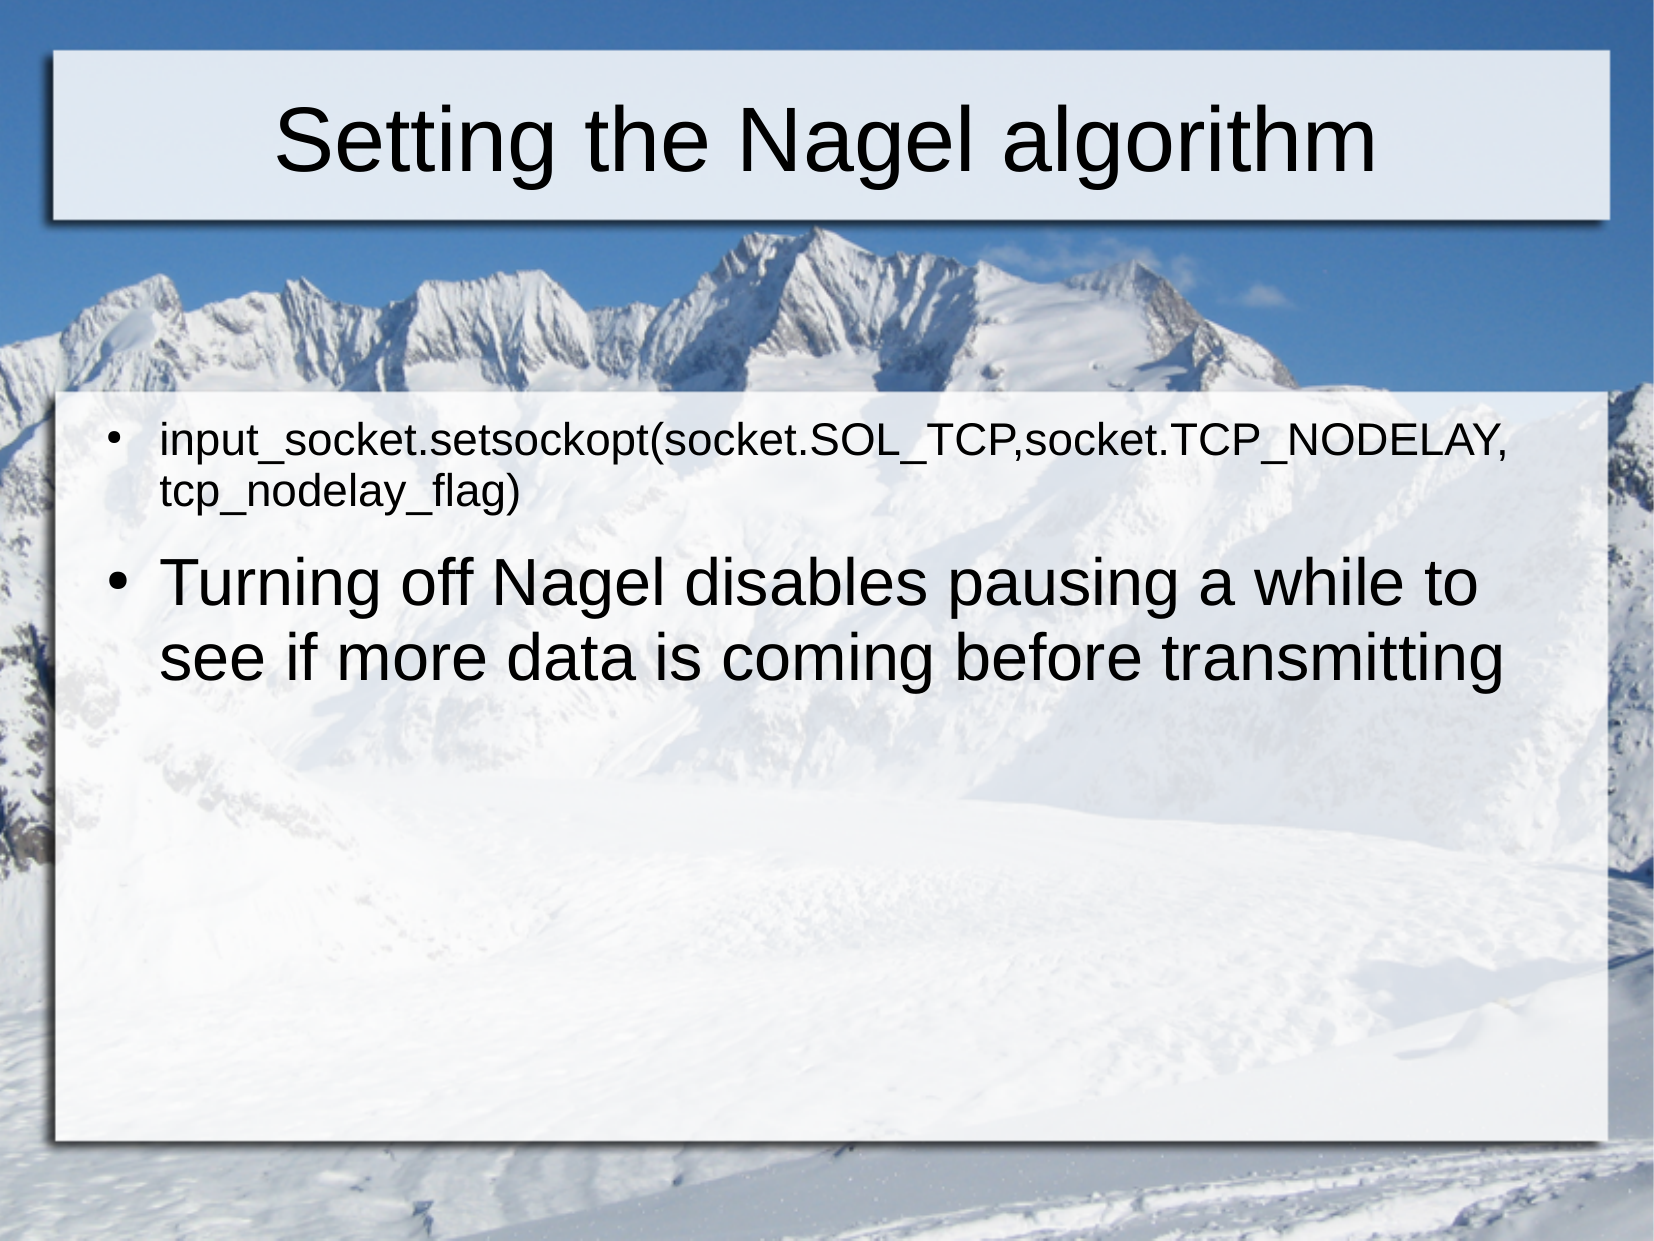

# Setting the Nagel algorithm
input_socket.setsockopt(socket.SOL_TCP,socket.TCP_NODELAY, tcp_nodelay_flag)
Turning off Nagel disables pausing a while to see if more data is coming before transmitting